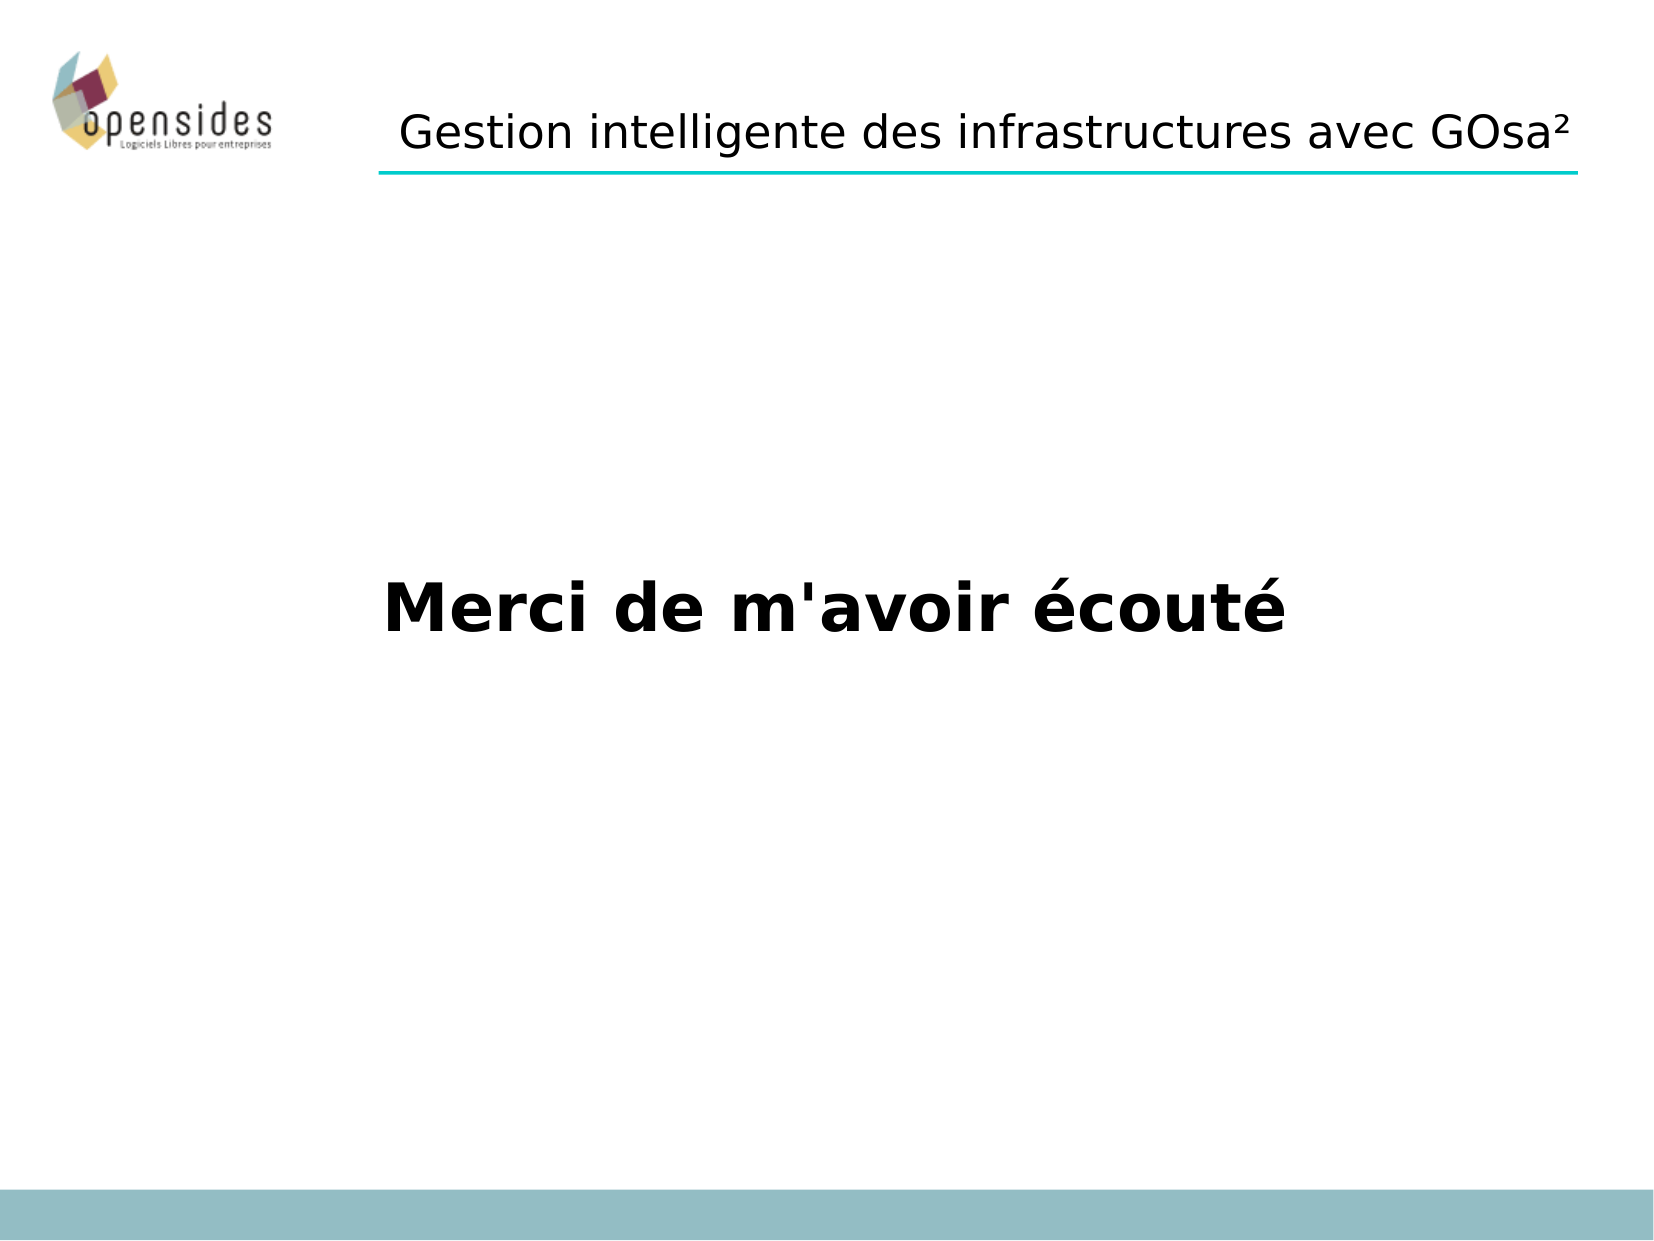

Gestion intelligente des infrastructures avec GOsa²
# Merci de m'avoir écouté